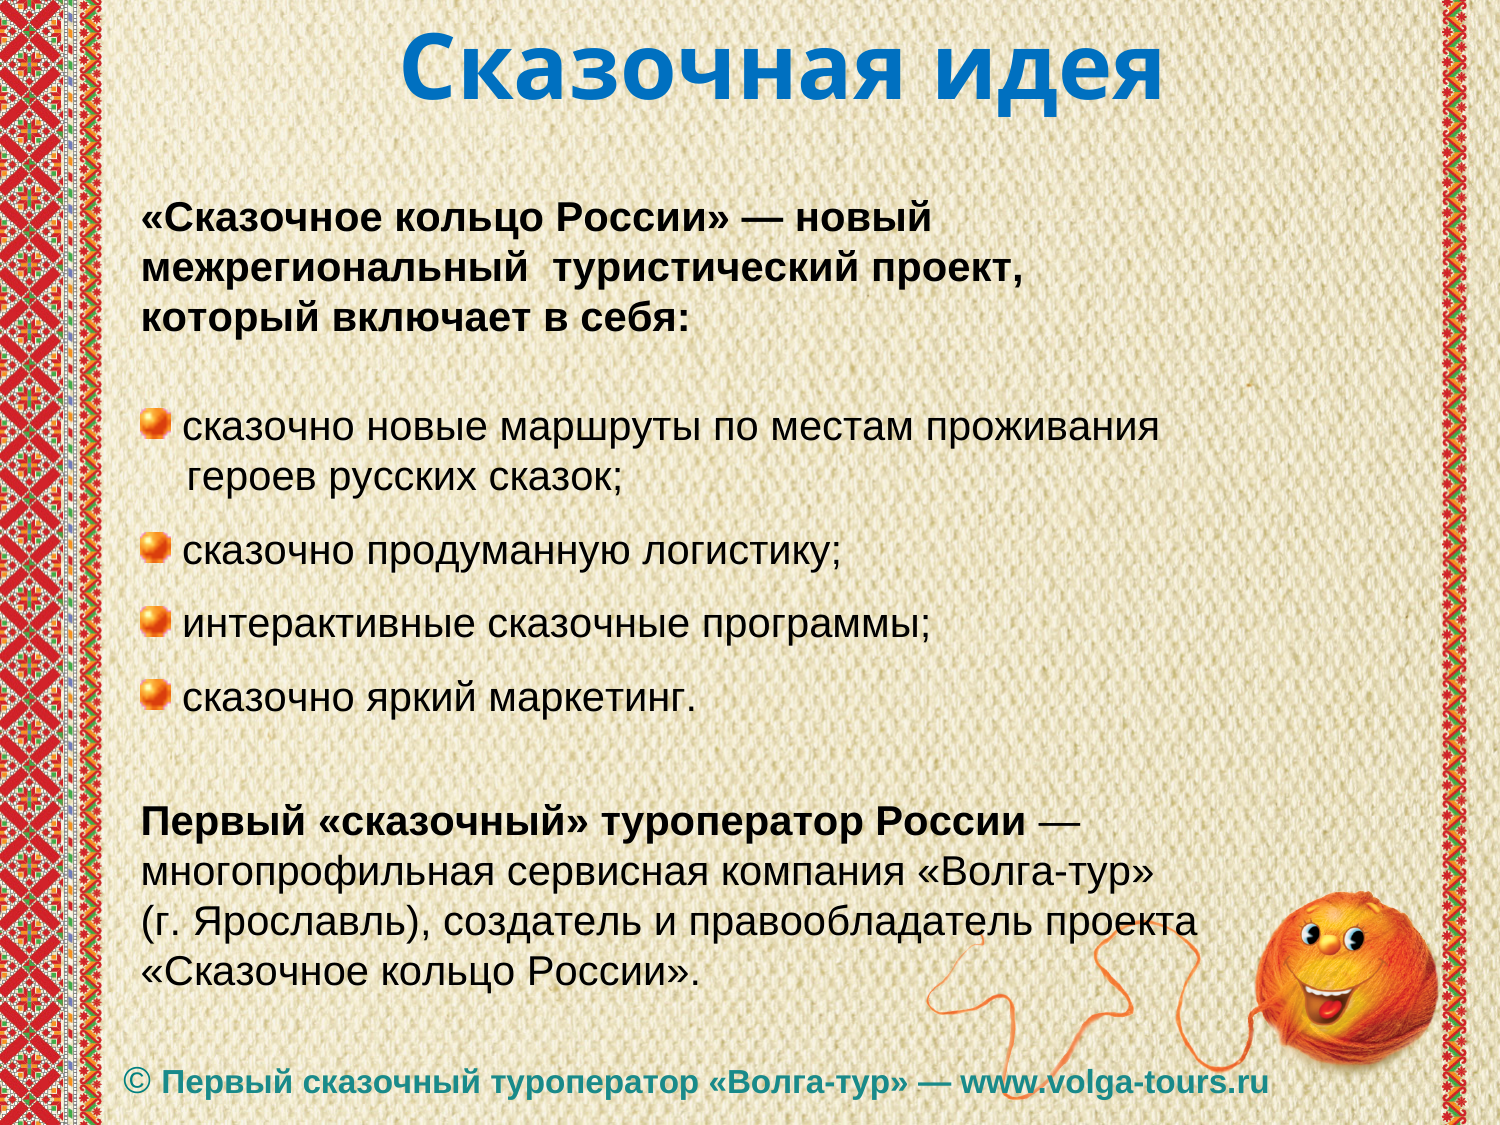

Сказочная идея
«Сказочное кольцо России» — новый межрегиональный туристический проект,
который включает в себя:
 сказочно новые маршруты по местам проживания героев русских сказок;
 сказочно продуманную логистику;
 интерактивные сказочные программы;
 сказочно яркий маркетинг.
Первый «сказочный» туроператор России — многопрофильная сервисная компания «Волга-тур»
(г. Ярославль), создатель и правообладатель проекта «Сказочное кольцо России».
© Первый сказочный туроператор «Волга-тур» — www.volga-tours.ru